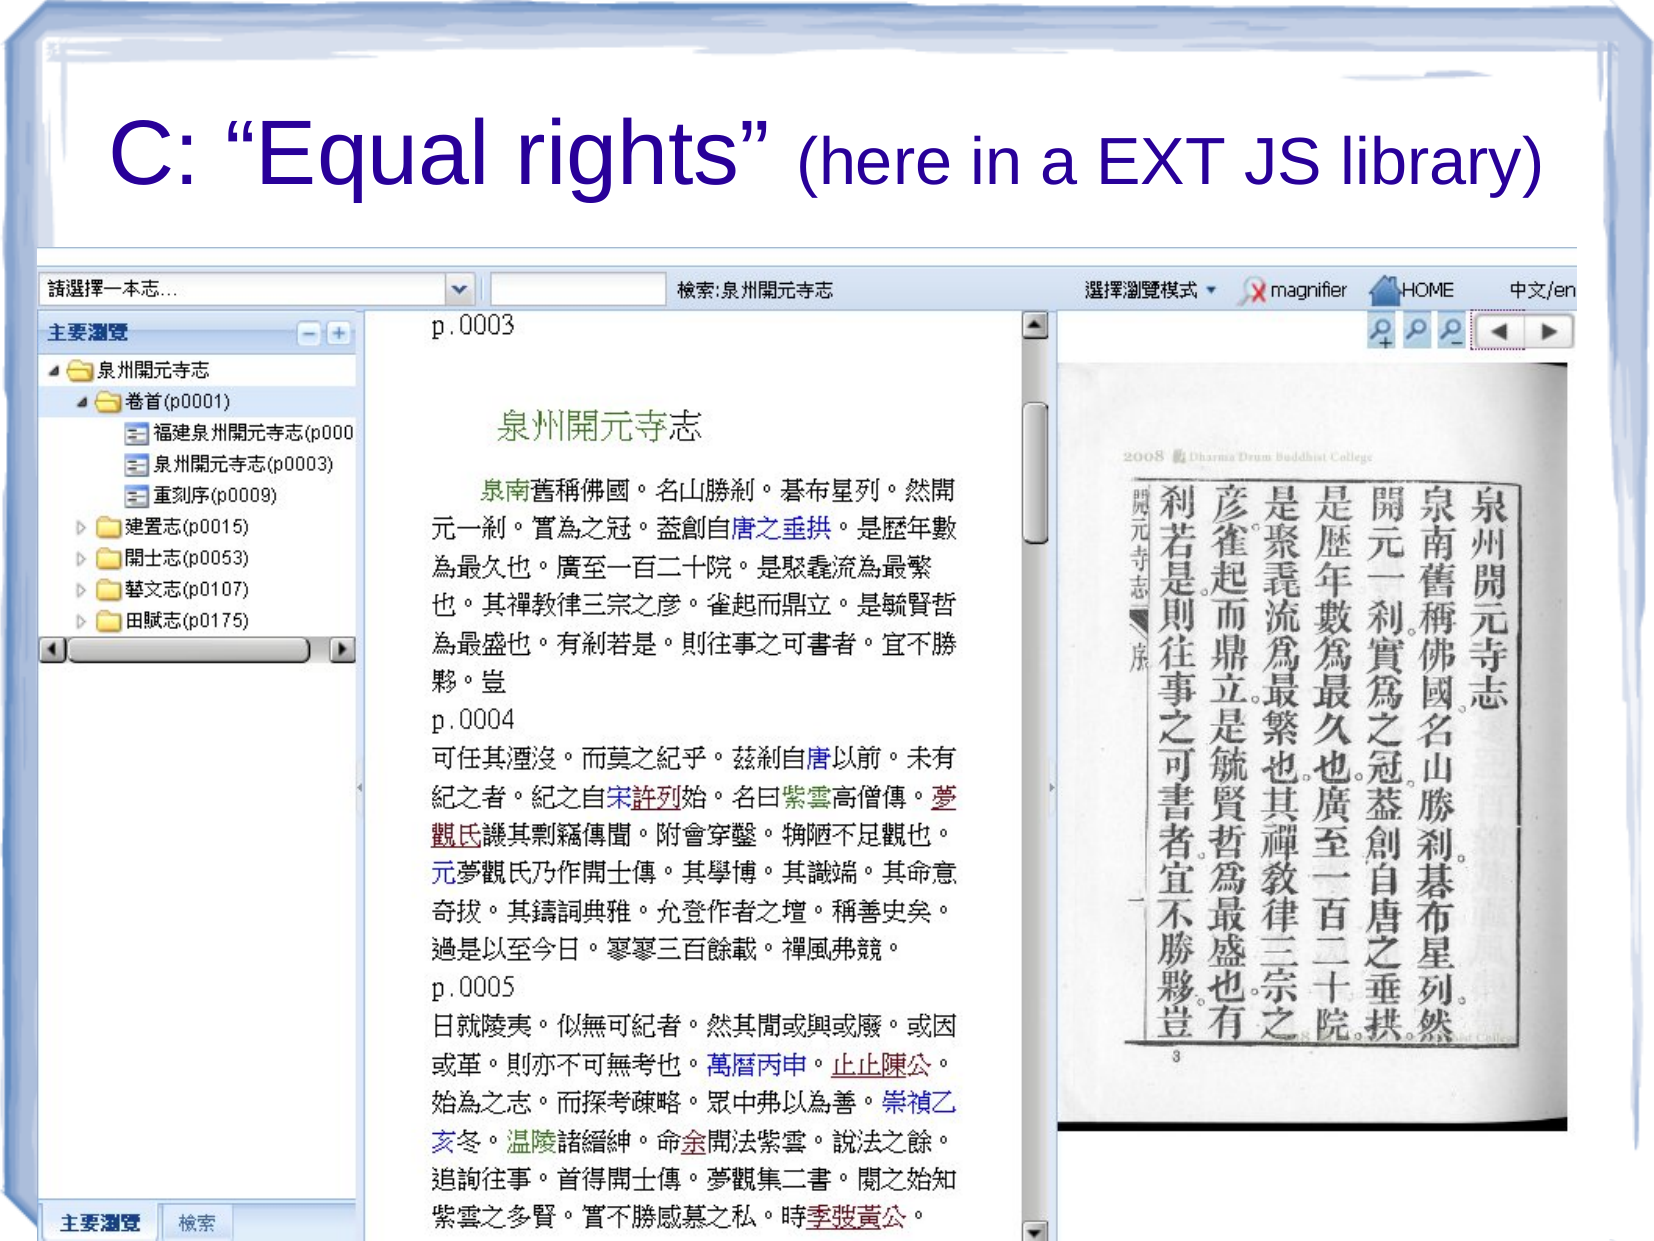

# C: “Equal rights” (here in a EXT JS library)